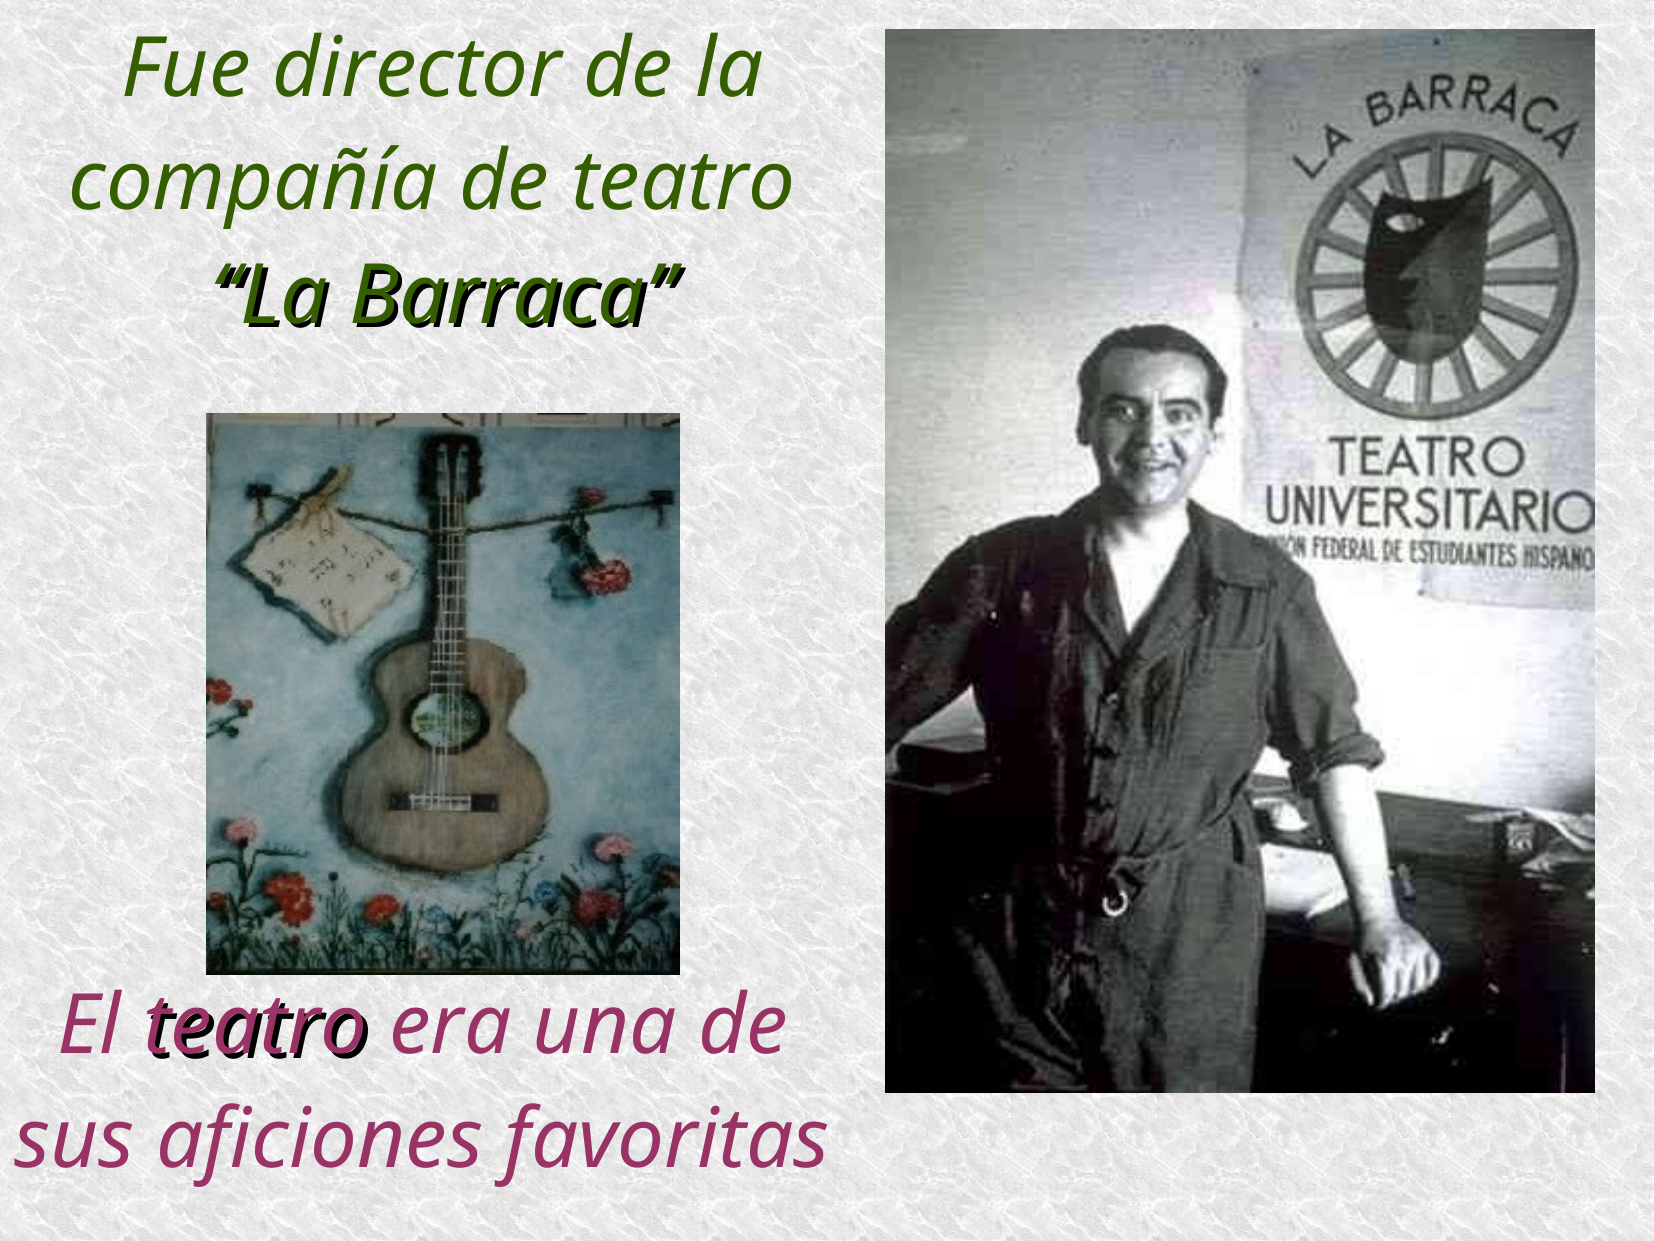

Fue director de la compañía de teatro
“La Barraca”
El teatro era una de
sus aficiones favoritas